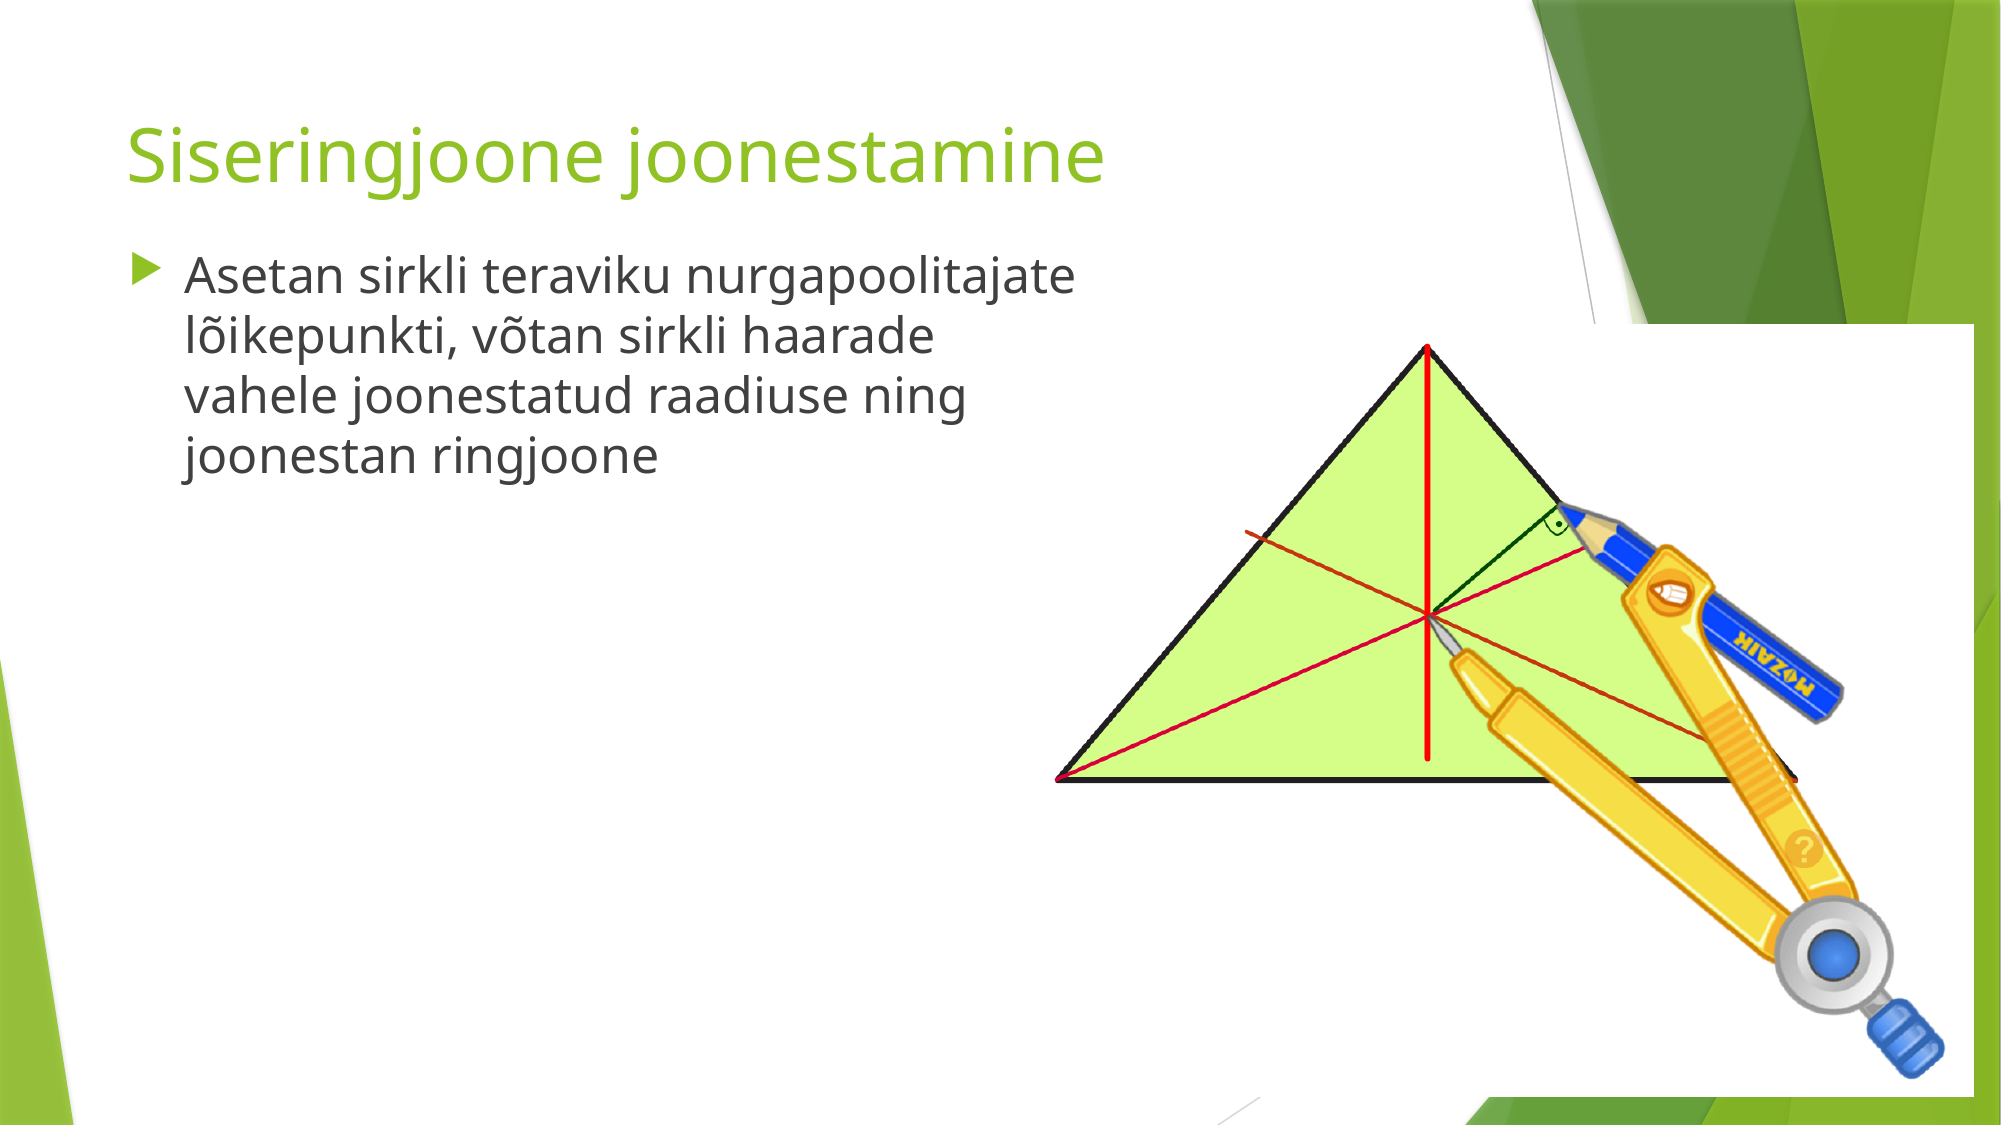

# Siseringjoone joonestamine
Asetan sirkli teraviku nurgapoolitajate lõikepunkti, võtan sirkli haarade vahele joonestatud raadiuse ning joonestan ringjoone